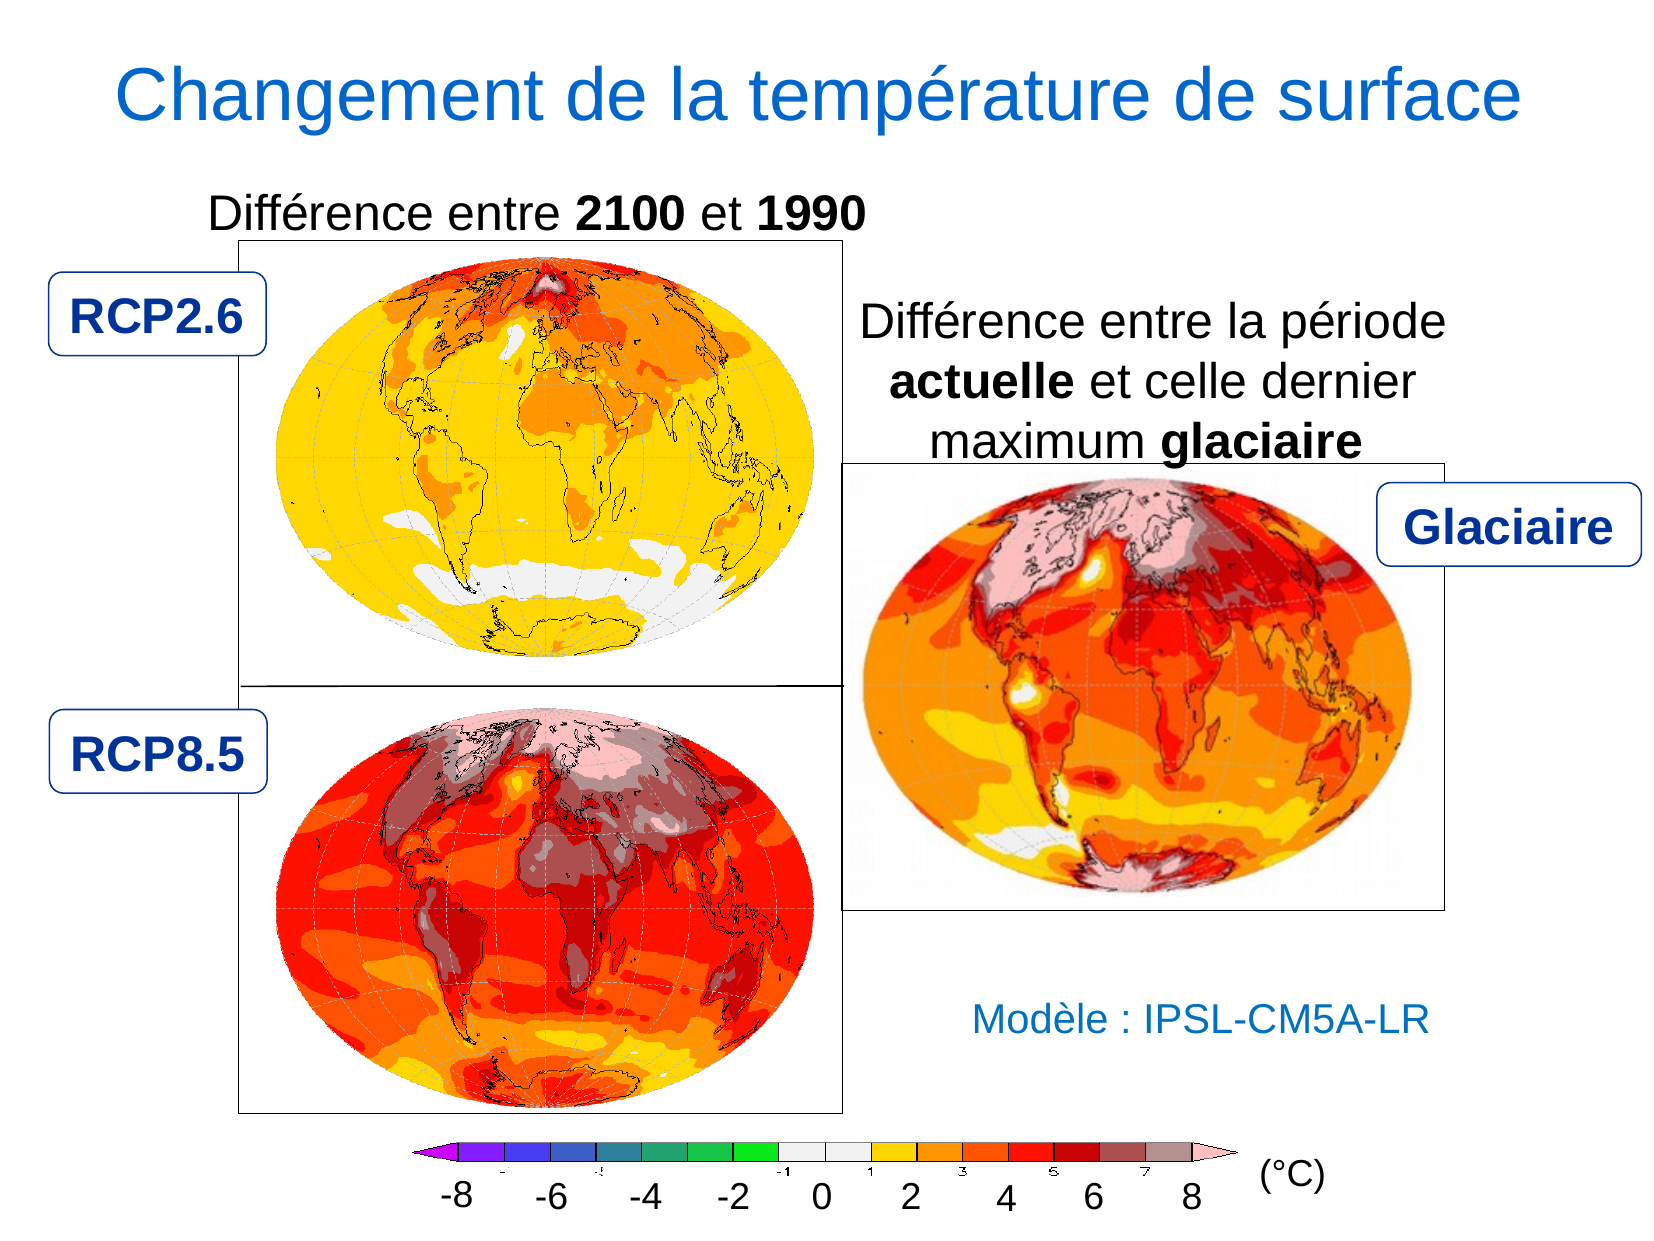

Changement de la température de surface
Différence entre 2100 et 1990
RCP2.6
RCP8.5
Différence entre la période
actuelle et celle dernier maximum glaciaire
Glaciaire
Modèle : IPSL-CM5A-LR
(°C)
-8
2
-6
0
-2
6
8
-4
4
Entre préindustriel et glaciaire